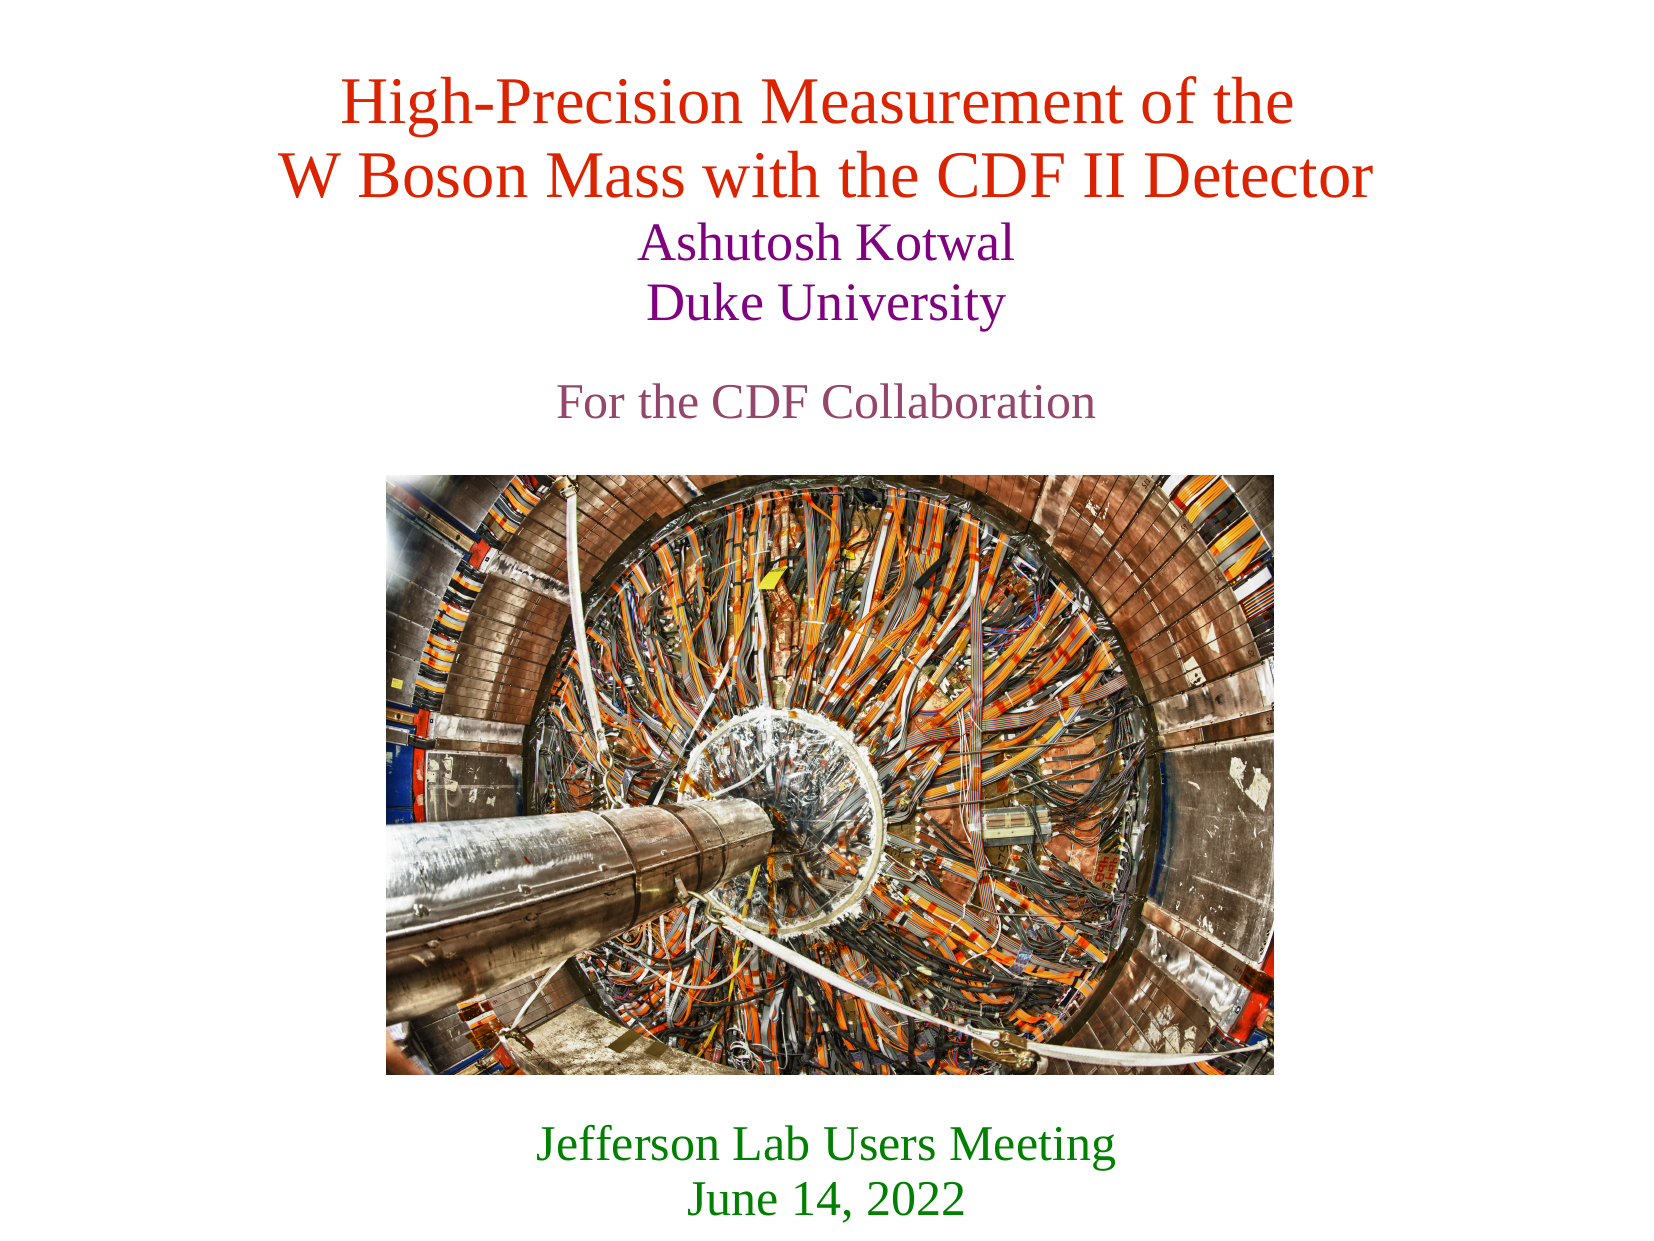

# High-Precision Measurement of the W Boson Mass with the CDF II Detector Ashutosh Kotwal Duke University
For the CDF Collaboration
Jefferson Lab Users Meeting
June 14, 2022